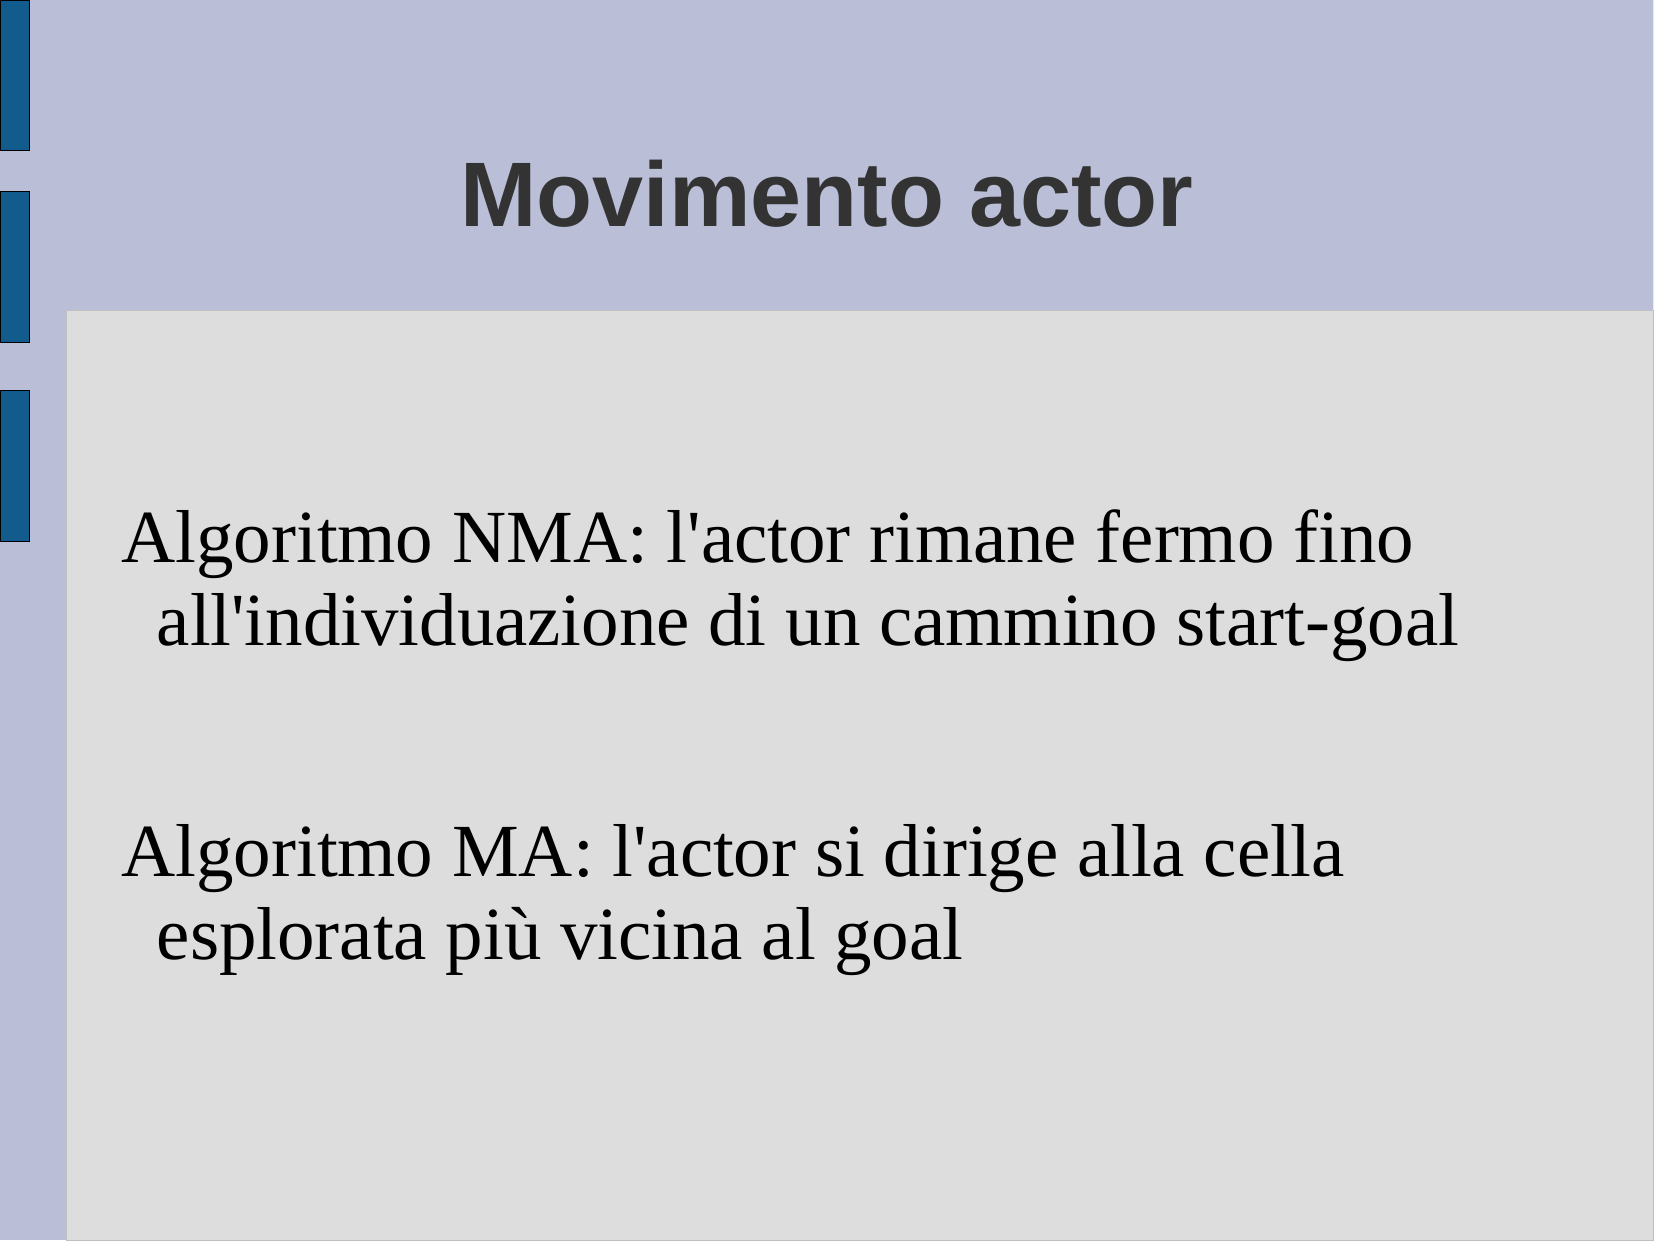

# Movimento actor
Algoritmo NMA: l'actor rimane fermo fino all'individuazione di un cammino start-goal
Algoritmo MA: l'actor si dirige alla cella esplorata più vicina al goal